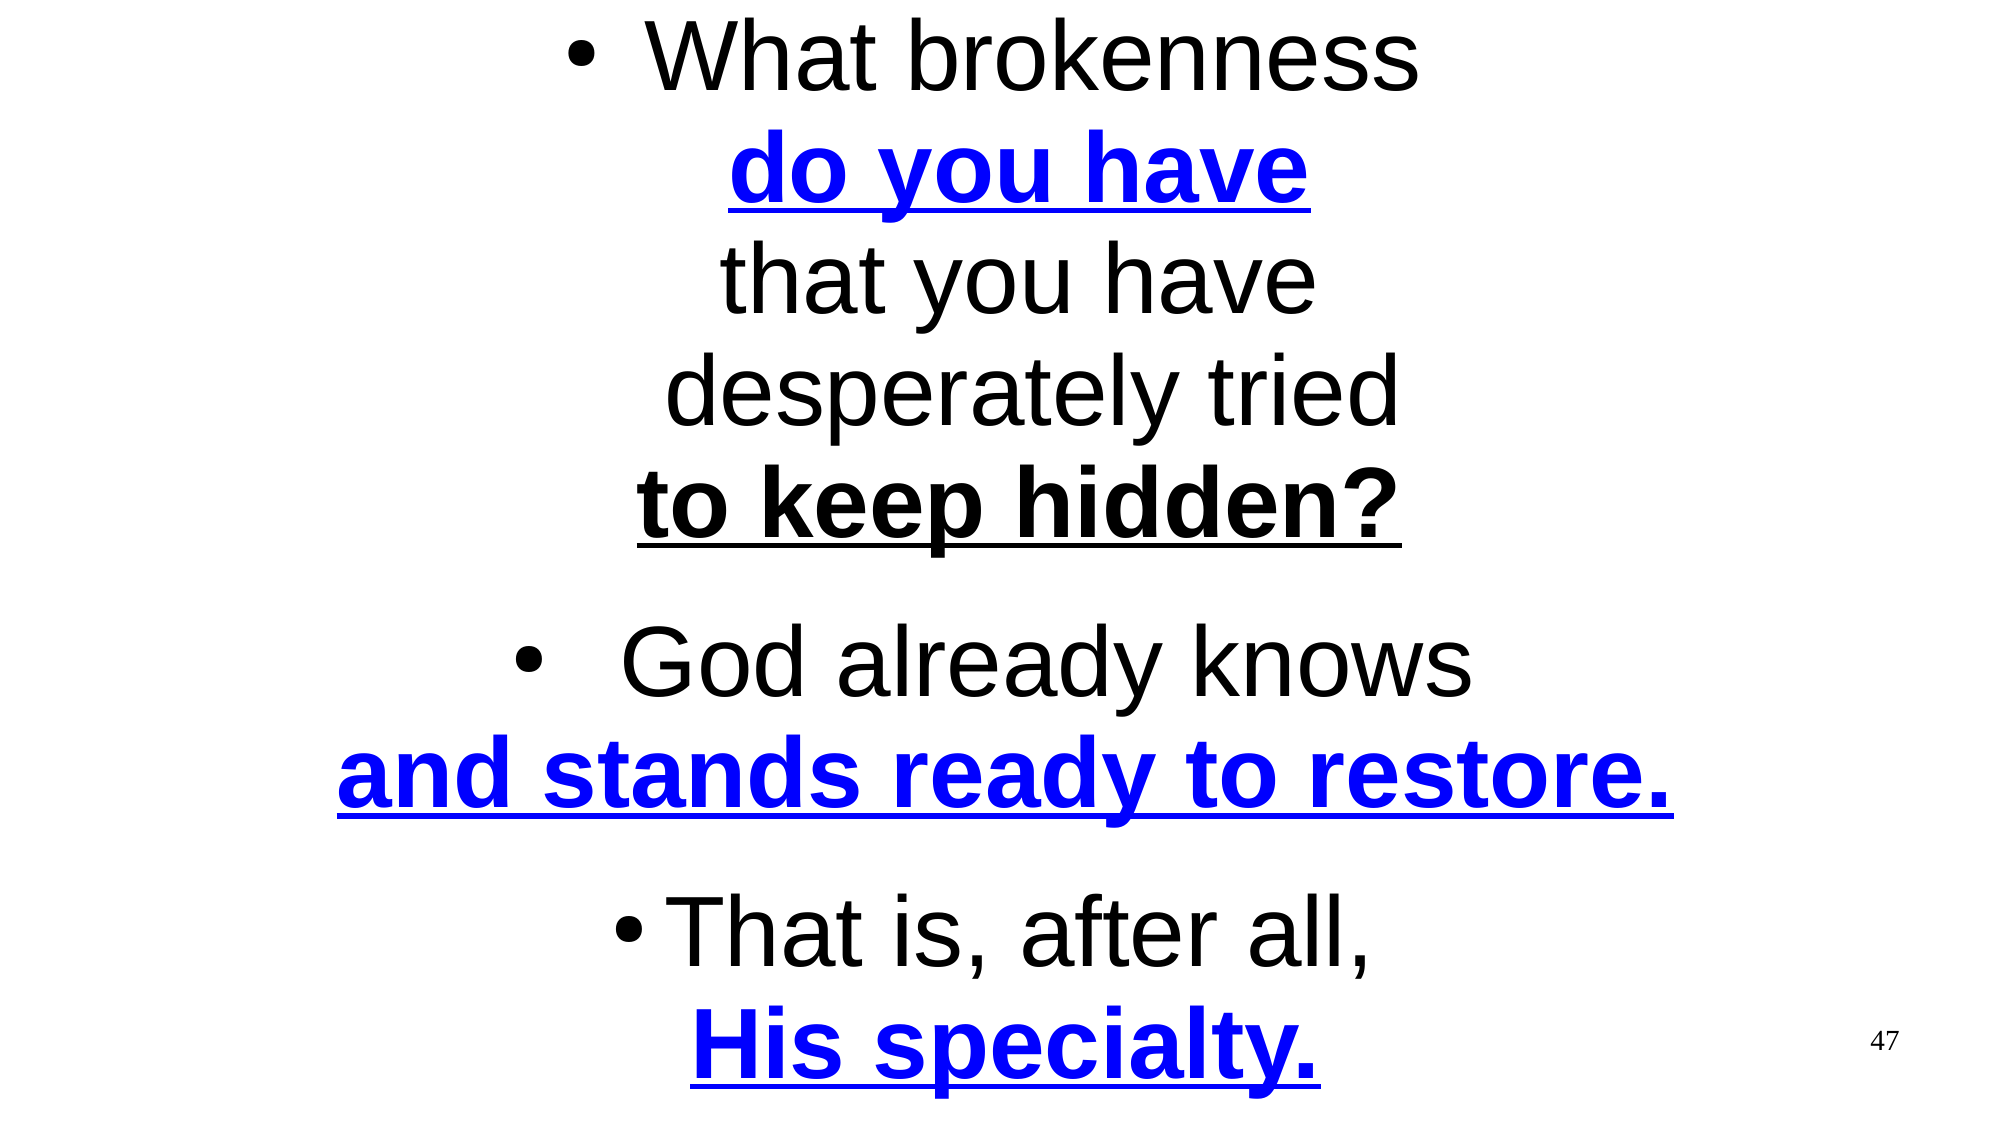

# What brokenness do you have that you have desperately tried to keep hidden?
 God already knows
and stands ready to restore.
That is, after all,
His specialty.
47